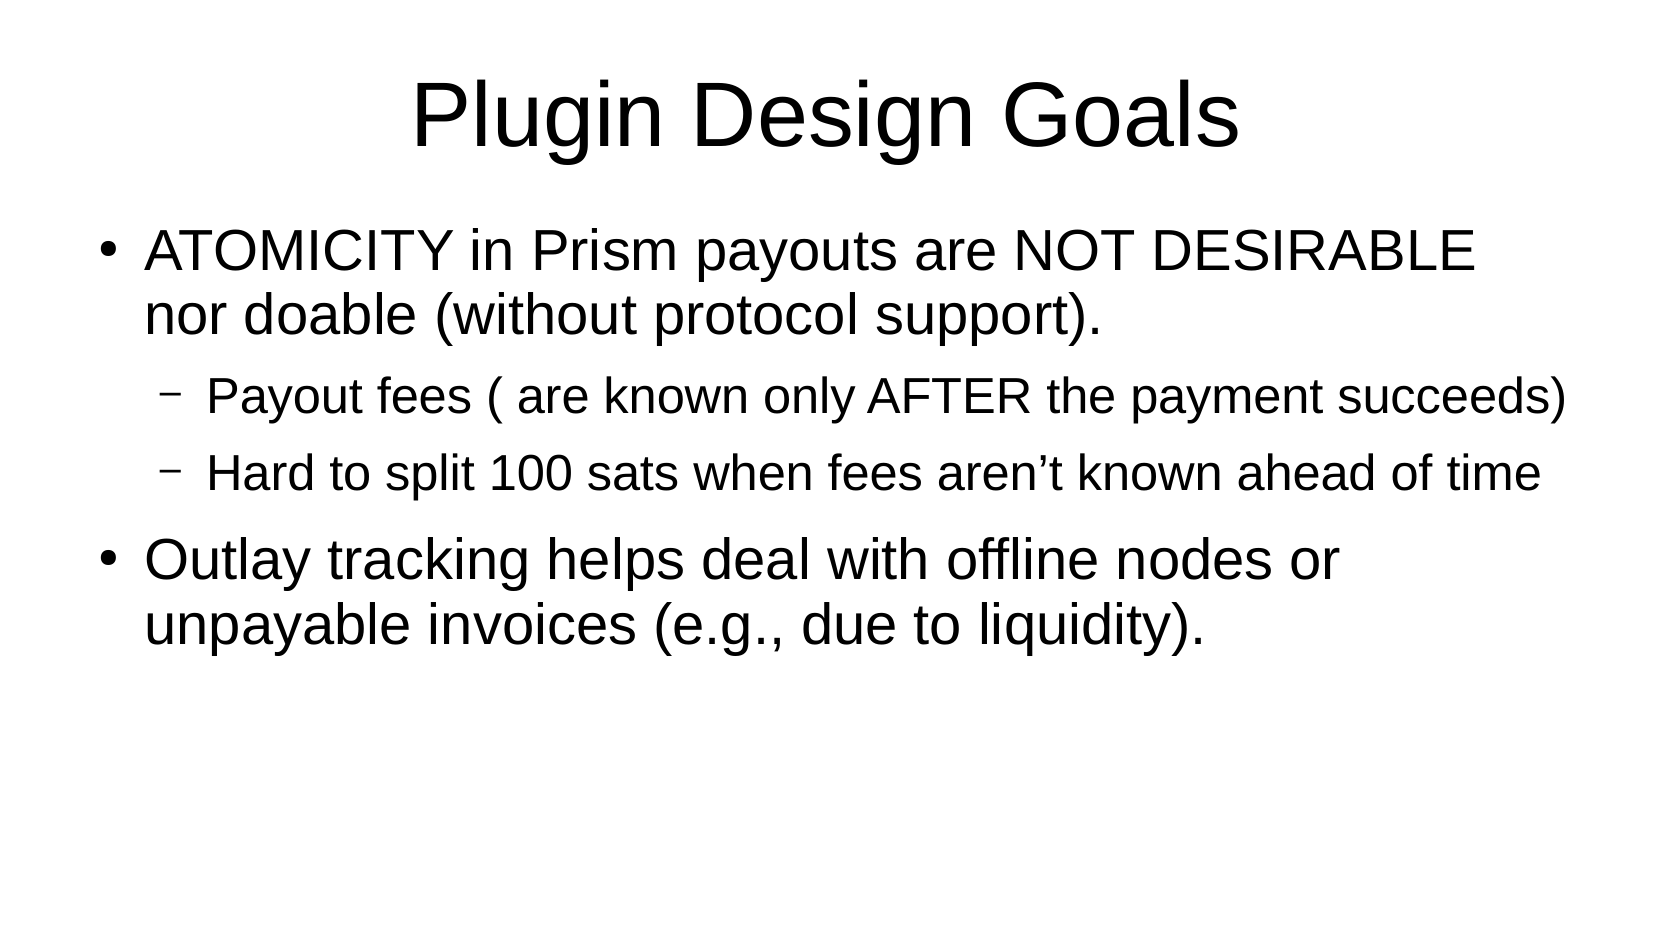

# Plugin Design Goals
ATOMICITY in Prism payouts are NOT DESIRABLE nor doable (without protocol support).
Payout fees ( are known only AFTER the payment succeeds)
Hard to split 100 sats when fees aren’t known ahead of time
Outlay tracking helps deal with offline nodes or unpayable invoices (e.g., due to liquidity).